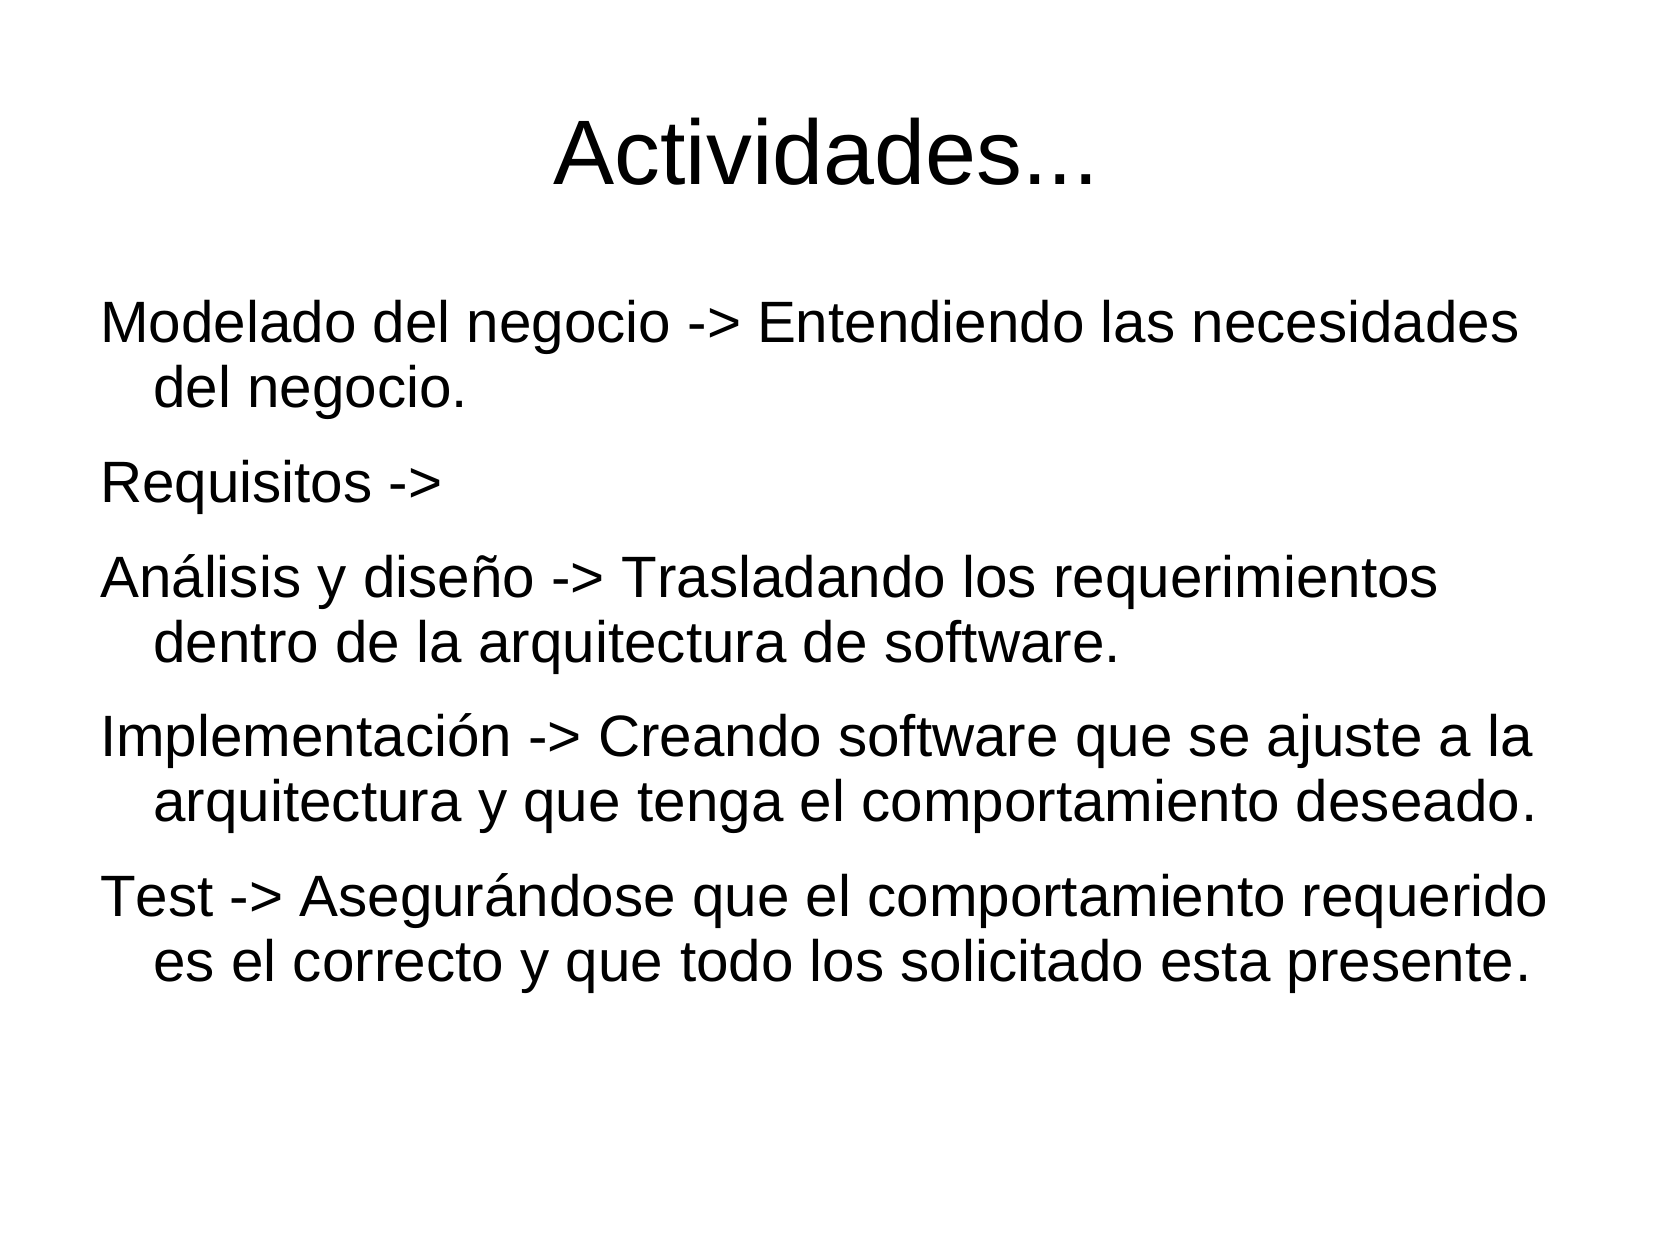

# Actividades...
Modelado del negocio -> Entendiendo las necesidades del negocio.
Requisitos ->
Análisis y diseño -> Trasladando los requerimientos dentro de la arquitectura de software.
Implementación -> Creando software que se ajuste a la arquitectura y que tenga el comportamiento deseado.
Test -> Asegurándose que el comportamiento requerido es el correcto y que todo los solicitado esta presente.